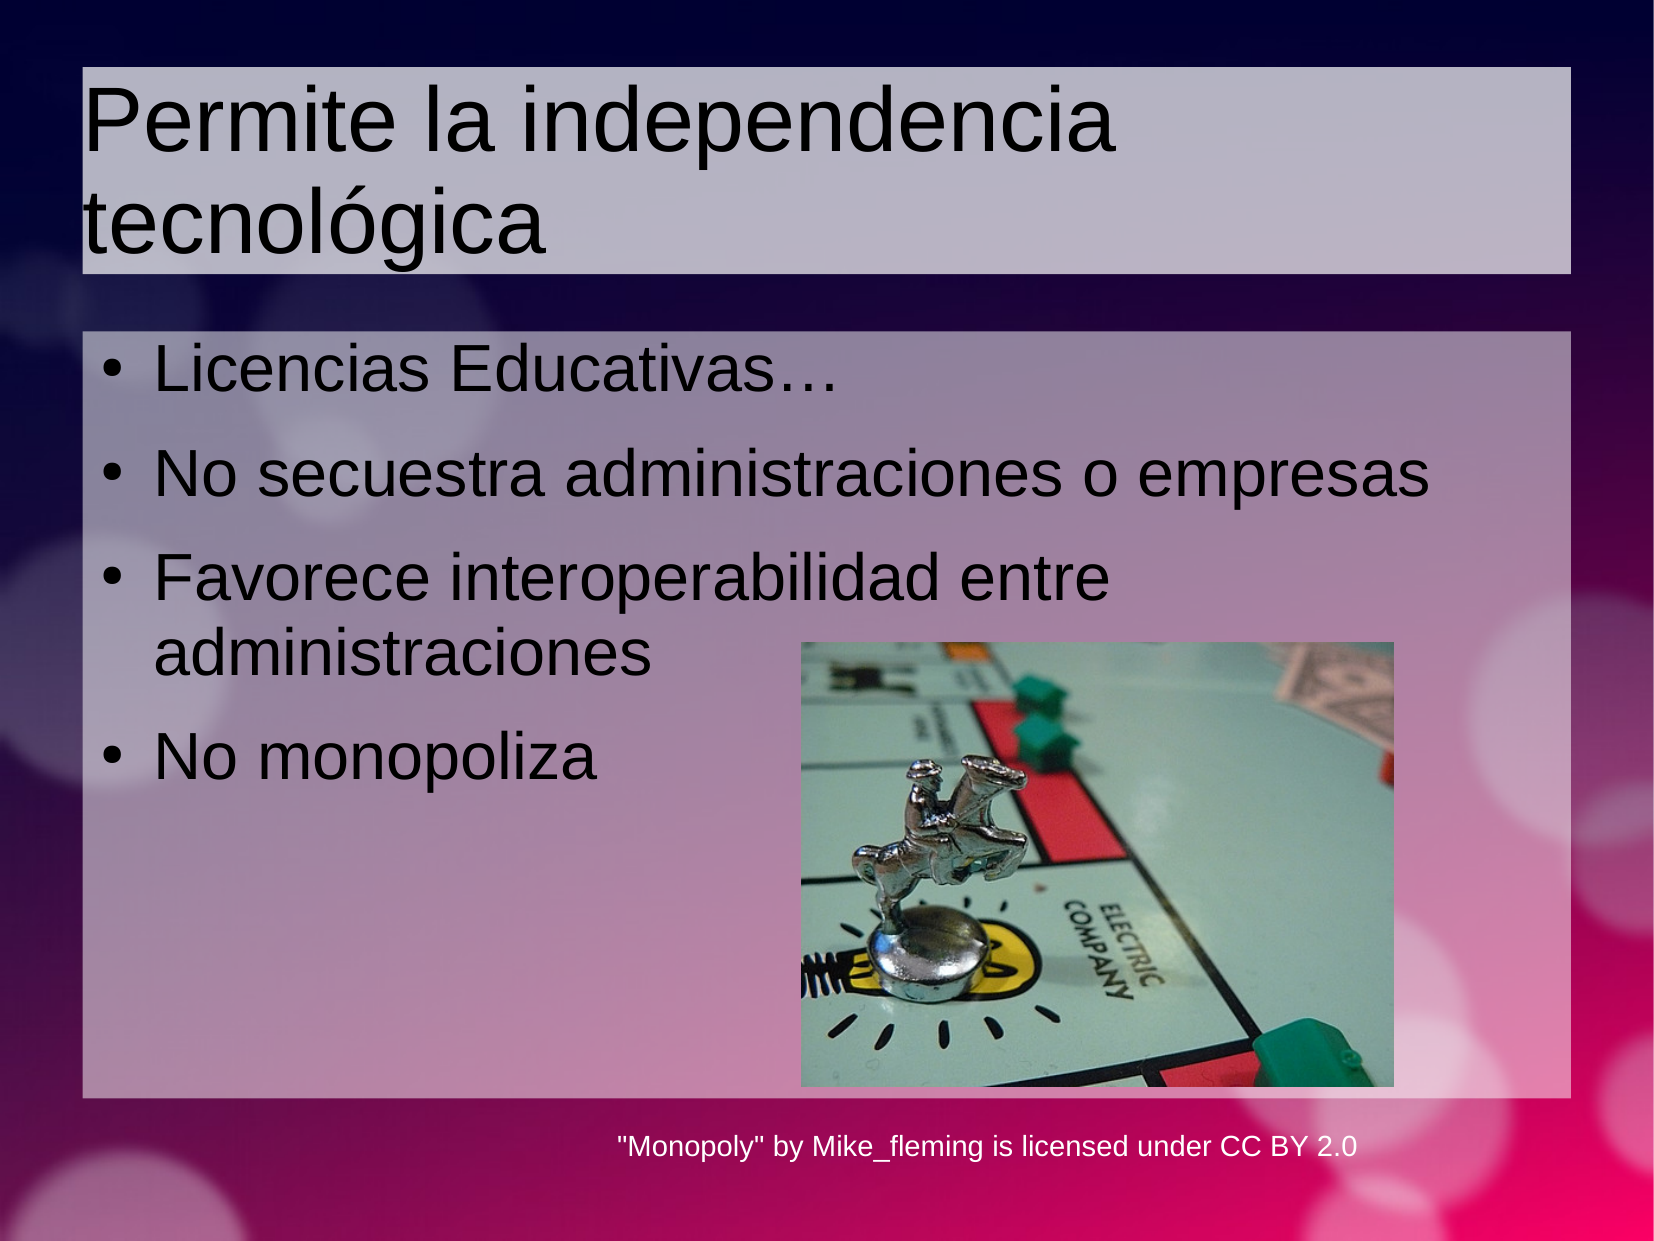

# Permite la independencia tecnológica
Licencias Educativas…
No secuestra administraciones o empresas
Favorece interoperabilidad entre administraciones
No monopoliza
"Monopoly" by Mike_fleming is licensed under CC BY 2.0